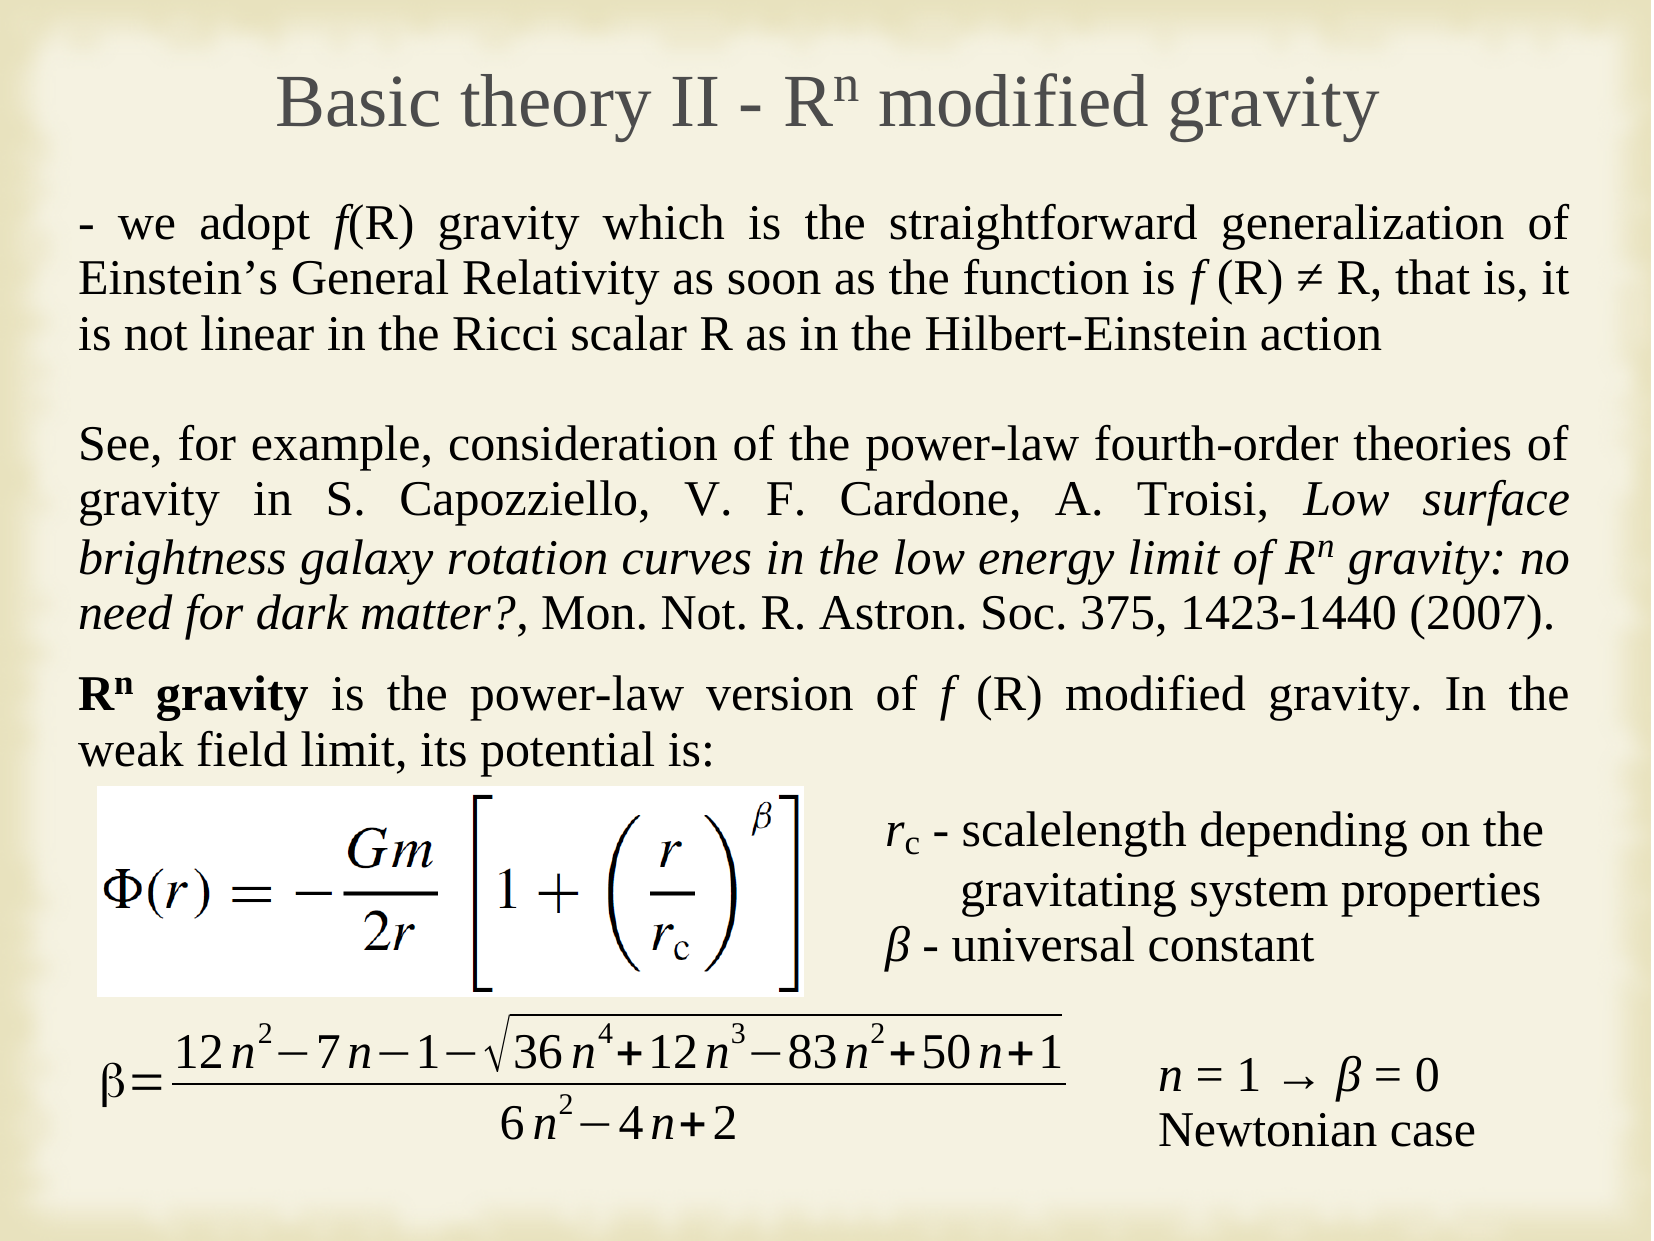

# Basic theory II - Rn modified gravity
- we adopt f(R) gravity which is the straightforward generalization of Einstein’s General Relativity as soon as the function is f (R) ≠ R, that is, it is not linear in the Ricci scalar R as in the Hilbert-Einstein action
See, for example, consideration of the power-law fourth-order theories of gravity in S. Capozziello, V. F. Cardone, A. Troisi, Low surface brightness galaxy rotation curves in the low energy limit of Rn gravity: no need for dark matter?, Mon. Not. R. Astron. Soc. 375, 1423-1440 (2007).
Rn gravity is the power-law version of f (R) modified gravity. In the weak field limit, its potential is:
rc - scalelength depending on the
 gravitating system properties
β - universal constant
n = 1 → β = 0
Newtonian case